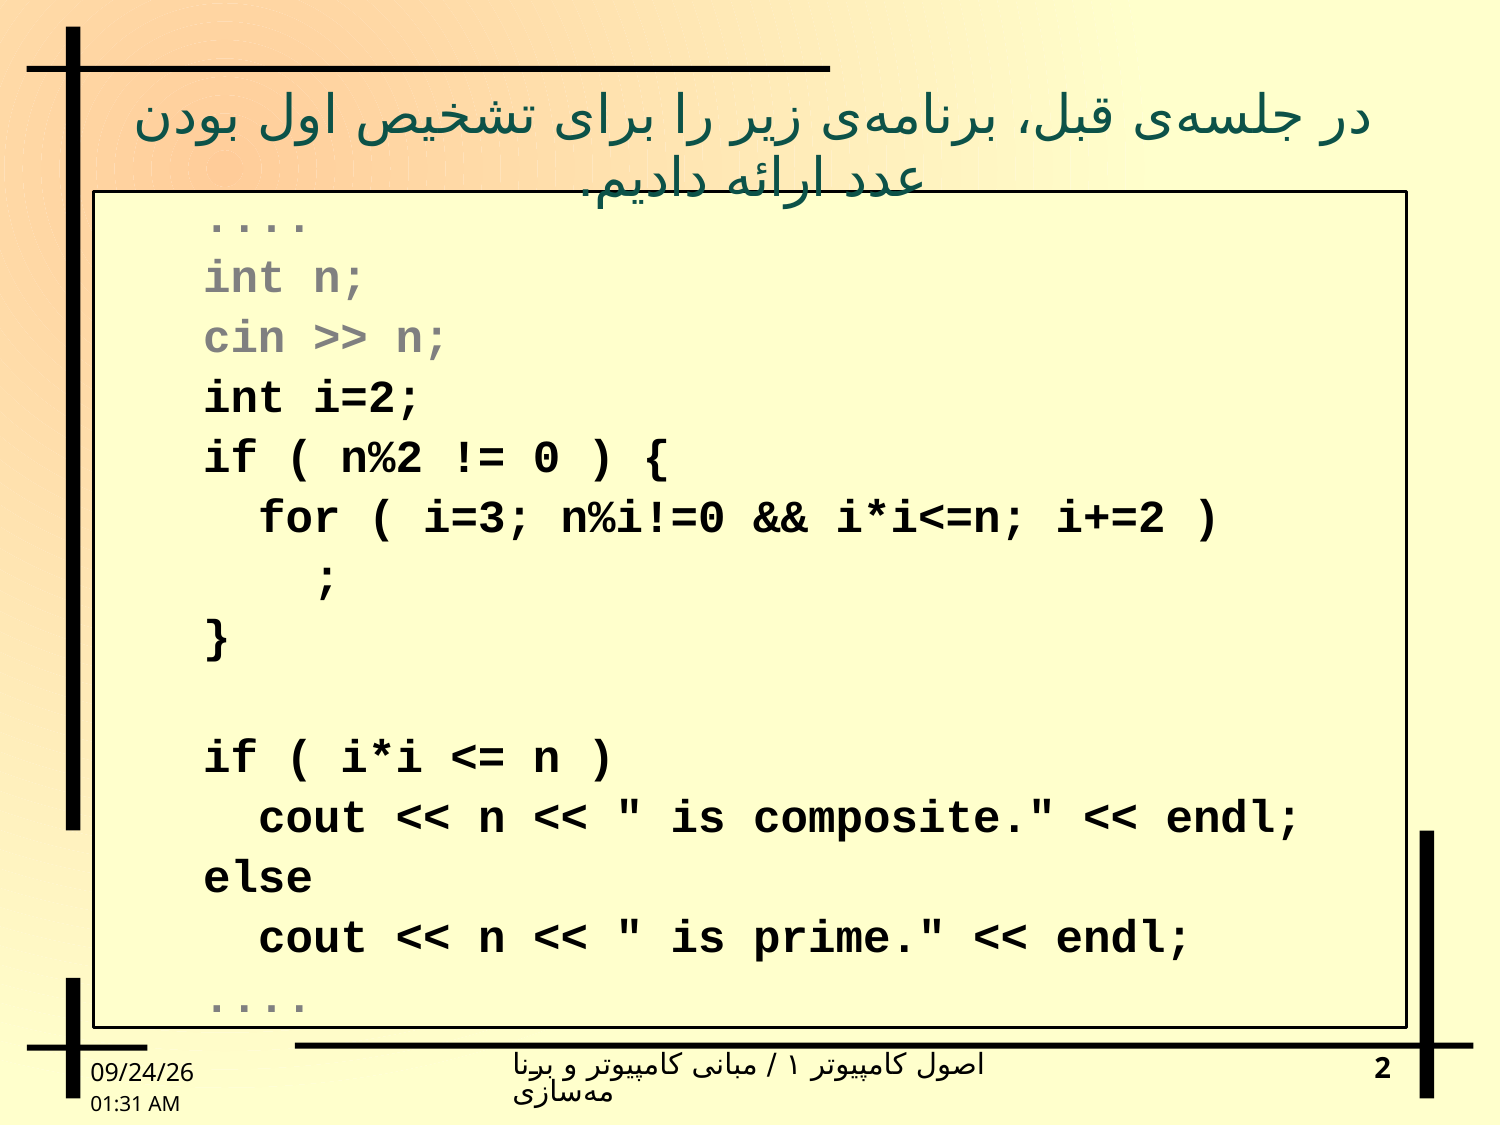

در جلسه‌ی قبل، برنامه‌ی زیر را برای تشخیص اول بودن عدد ارائه دادیم.
# ....
 int n;
 cin >> n;
 int i=2;
 if ( n%2 != 0 ) {
 for ( i=3; n%i!=0 && i*i<=n; i+=2 )
 ;
 }
 if ( i*i <= n )
 cout << n << " is composite." << endl;
 else
 cout << n << " is prime." << endl;
 ....
اصول کامپیوتر ۱ / مبانی کامپیوتر و برنامه‌سازی
2